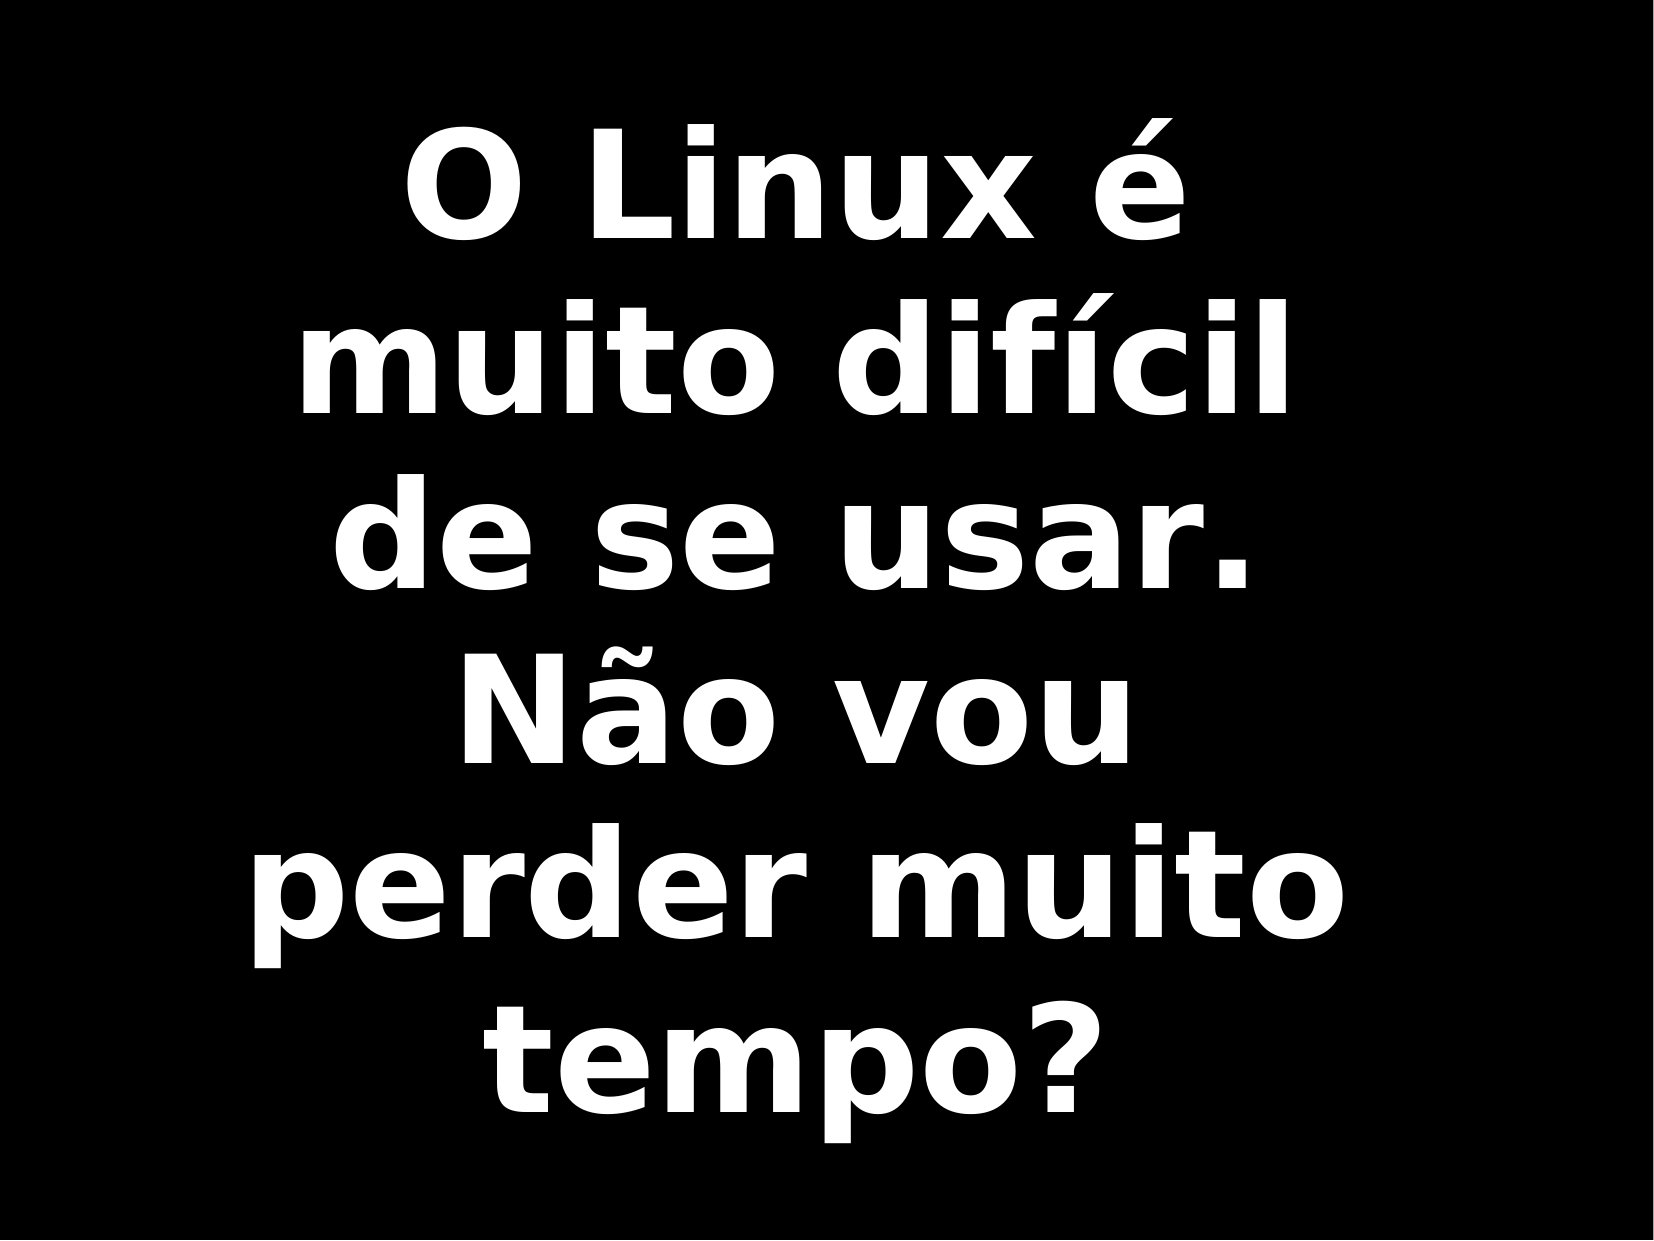

# O Linux é muito difícil de se usar. Não vou perder muito tempo?